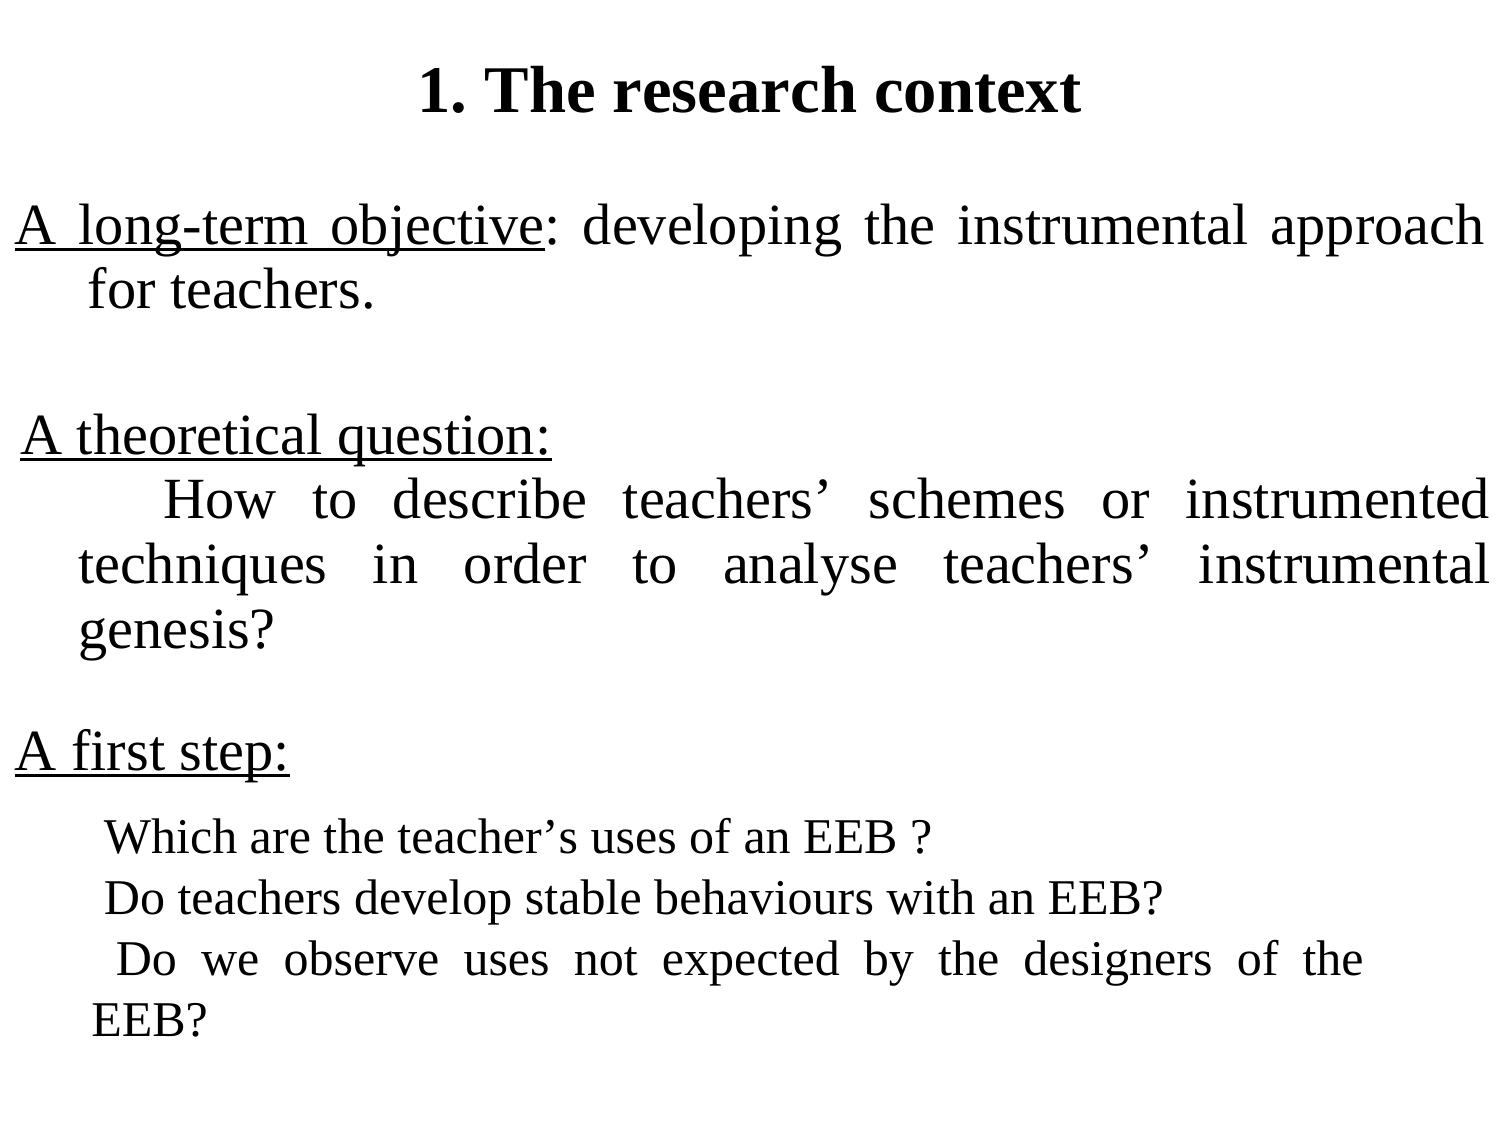

# 1. The research context
A long-term objective: developing the instrumental approach for teachers.
A theoretical question:
 How to describe teachers’ schemes or instrumented techniques in order to analyse teachers’ instrumental genesis?
A first step:
 Which are the teacher’s uses of an EEB ?
 Do teachers develop stable behaviours with an EEB?
 Do we observe uses not expected by the designers of the EEB?